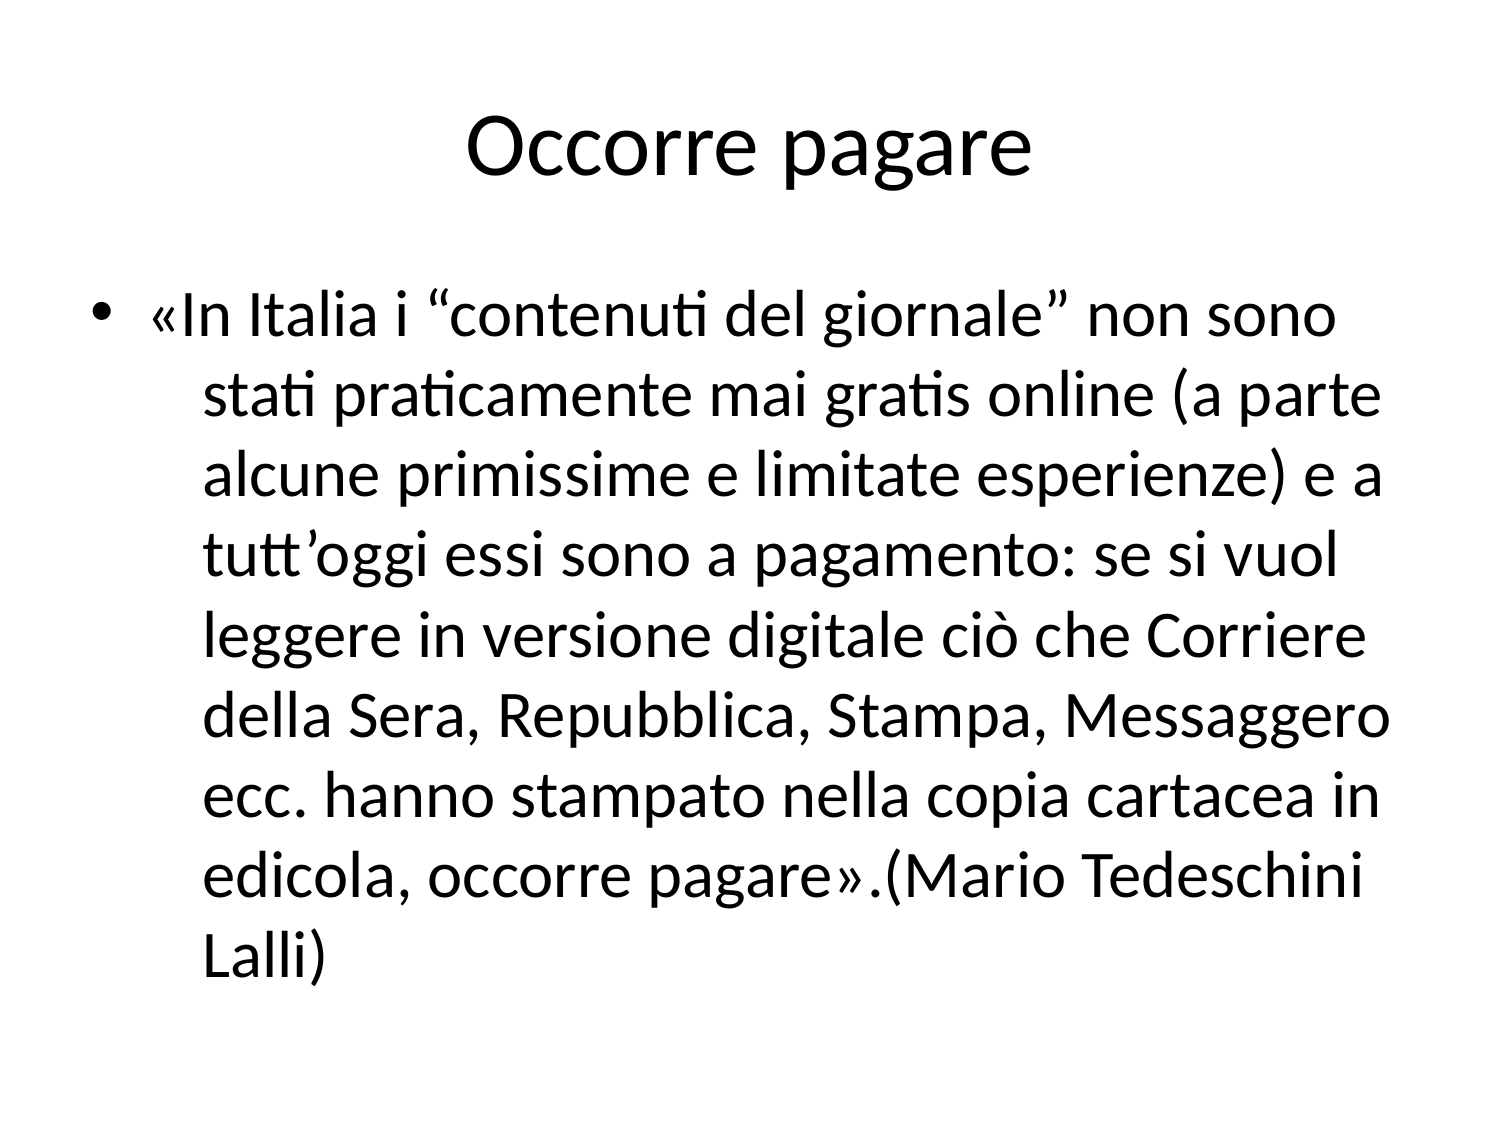

# Occorre pagare
«In Italia i “contenuti del giornale” non sono stati praticamente mai gratis online (a parte alcune primissime e limitate esperienze) e a tutt’oggi essi sono a pagamento: se si vuol leggere in versione digitale ciò che Corriere della Sera, Repubblica, Stampa, Messaggero ecc. hanno stampato nella copia cartacea in edicola, occorre pagare».(Mario Tedeschini Lalli)